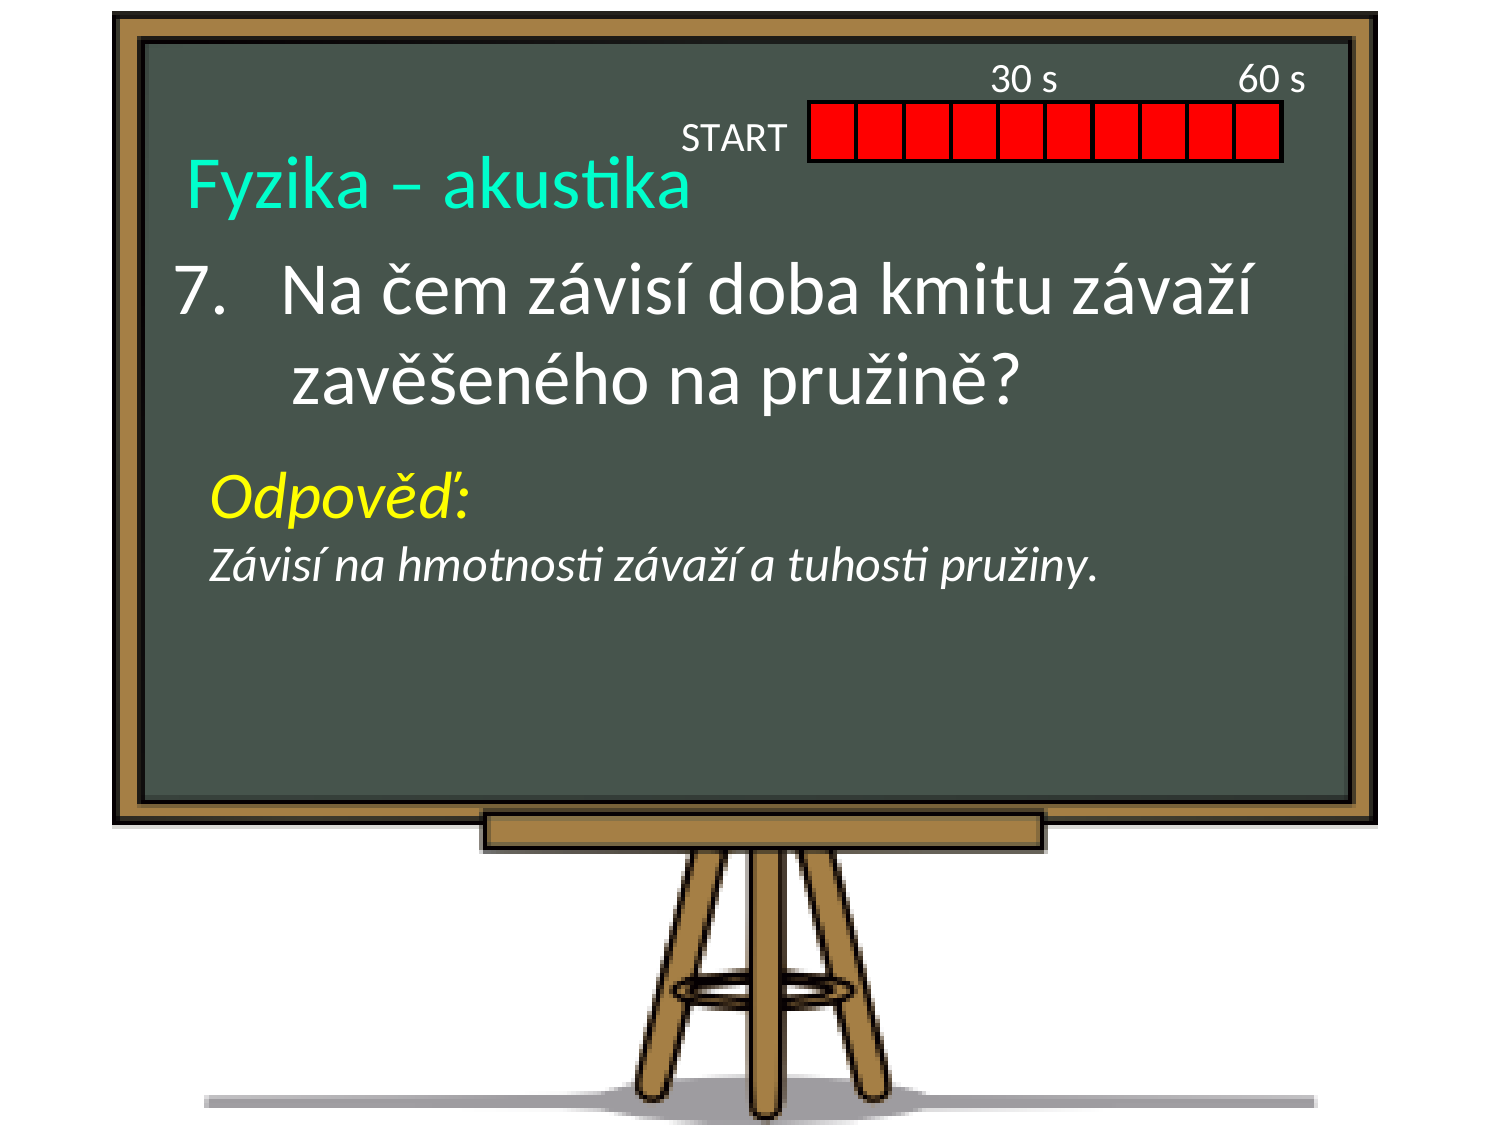

30 s
60 s
START
Fyzika – akustika
7. Na čem závisí doba kmitu závaží
 zavěšeného na pružině?
Odpověď:
Závisí na hmotnosti závaží a tuhosti pružiny.